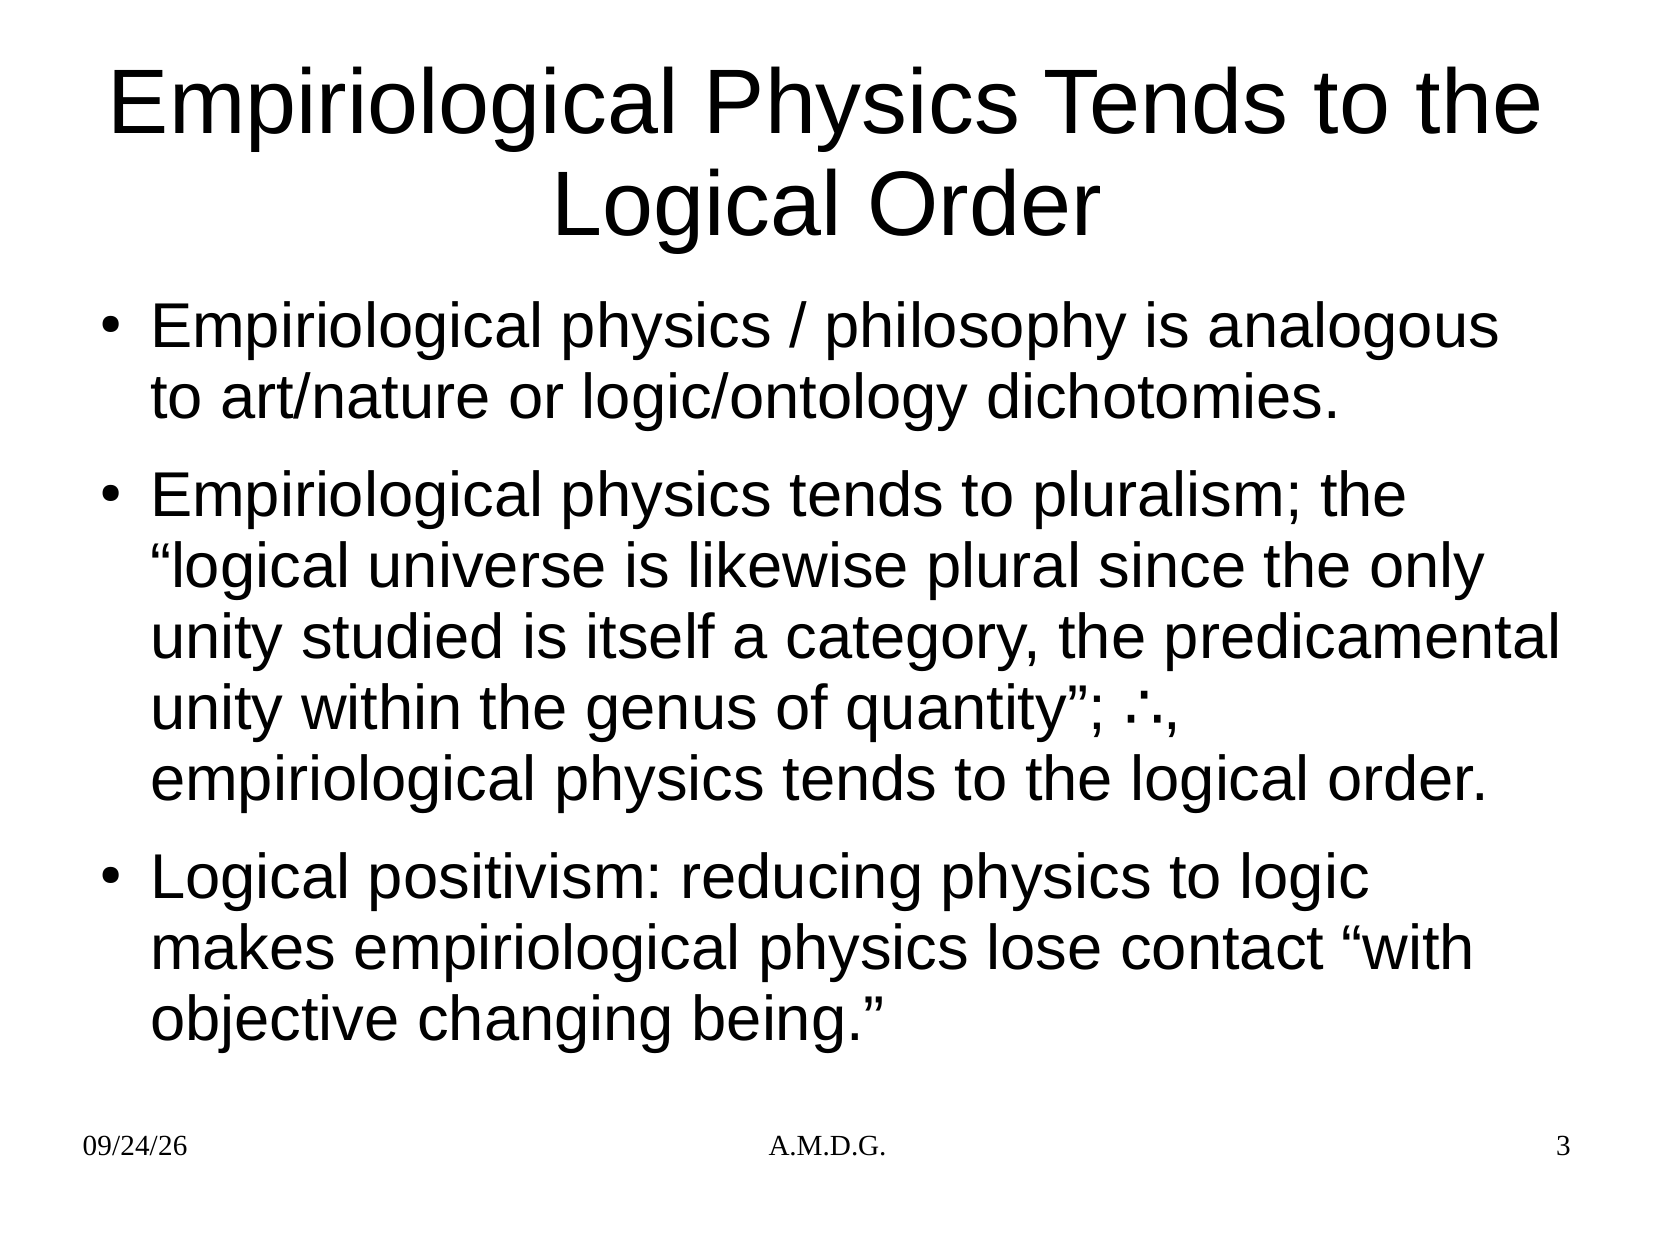

# Empiriological Physics Tends to the Logical Order
Empiriological physics / philosophy is analogous to art/nature or logic/ontology dichotomies.
Empiriological physics tends to pluralism; the “logical universe is likewise plural since the only unity studied is itself a category, the predicamental unity within the genus of quantity”; ∴, empiriological physics tends to the logical order.
Logical positivism: reducing physics to logic makes empiriological physics lose contact “with objective changing being.”
`
A.M.D.G.
3